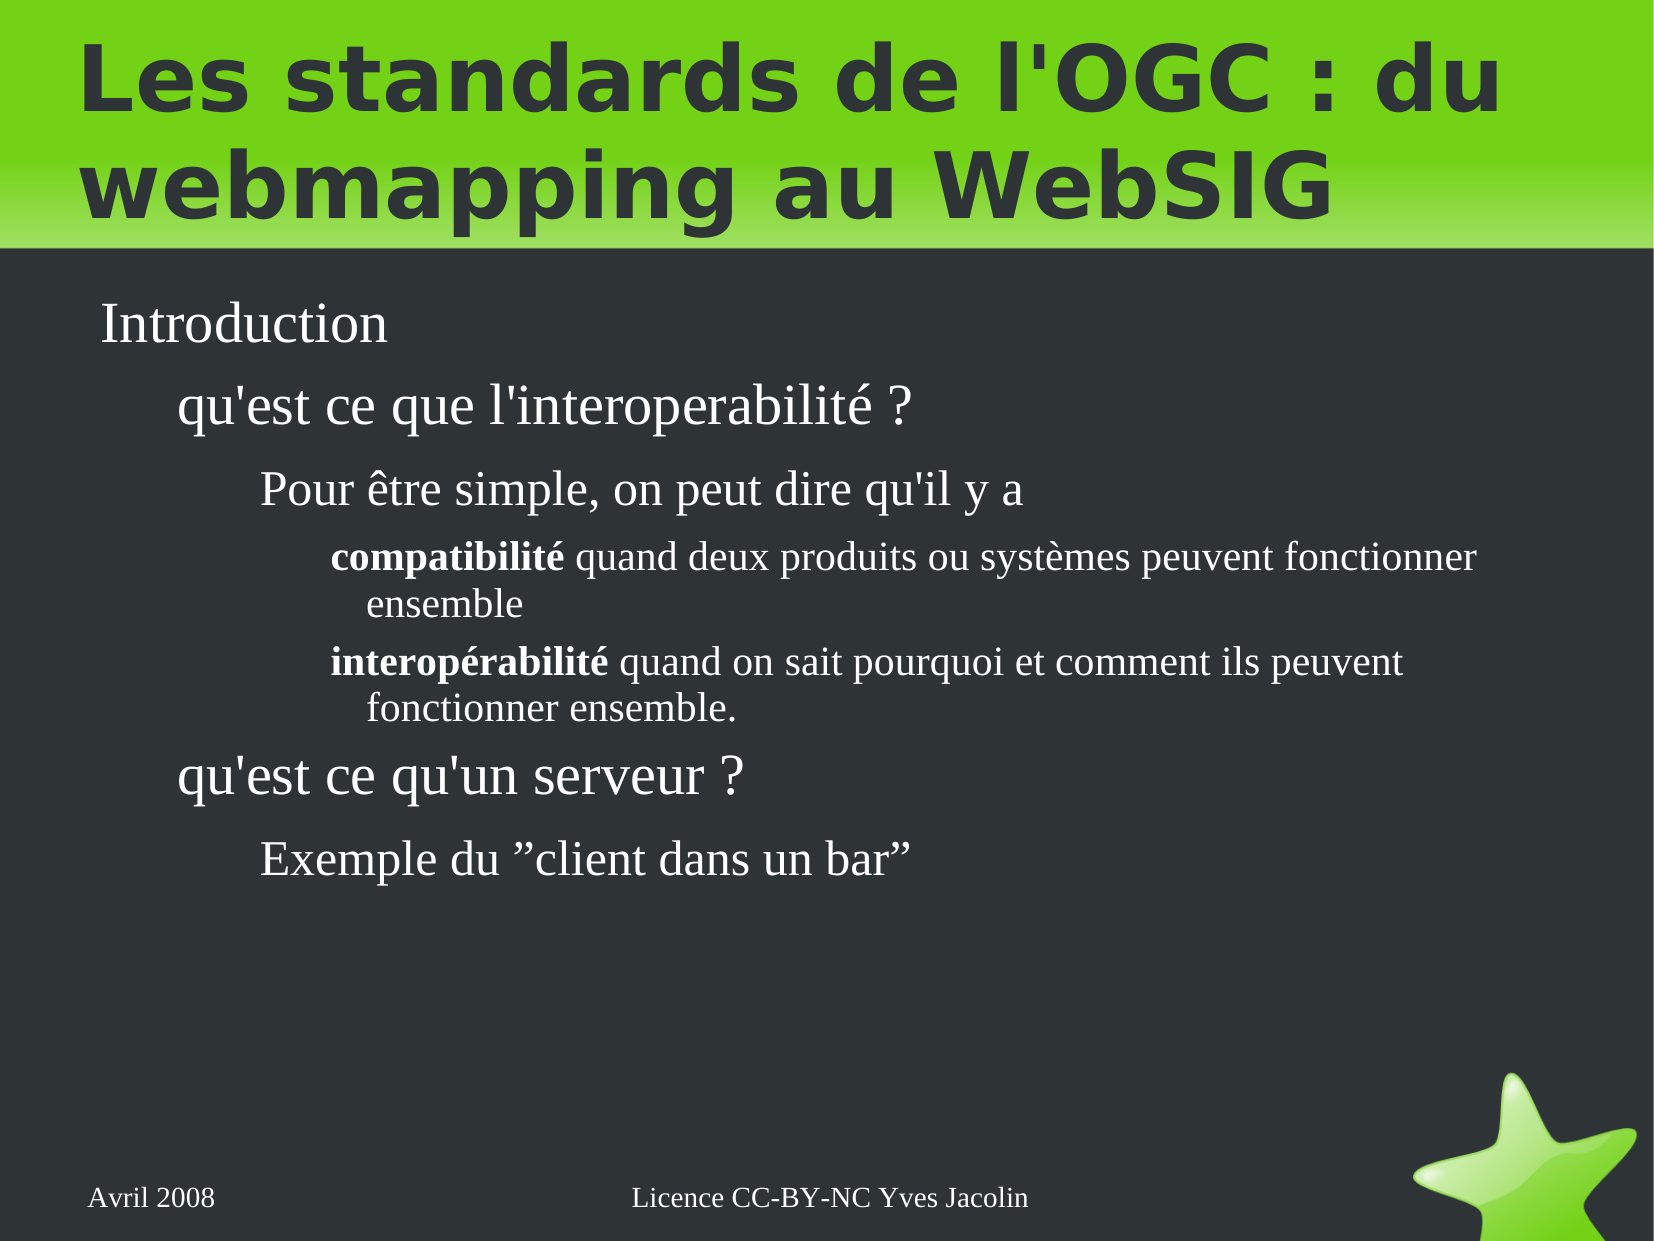

# Les standards de l'OGC : du webmapping au WebSIG
Introduction
qu'est ce que l'interoperabilité ?
Pour être simple, on peut dire qu'il y a
compatibilité quand deux produits ou systèmes peuvent fonctionner ensemble
interopérabilité quand on sait pourquoi et comment ils peuvent fonctionner ensemble.
qu'est ce qu'un serveur ?
Exemple du ”client dans un bar”